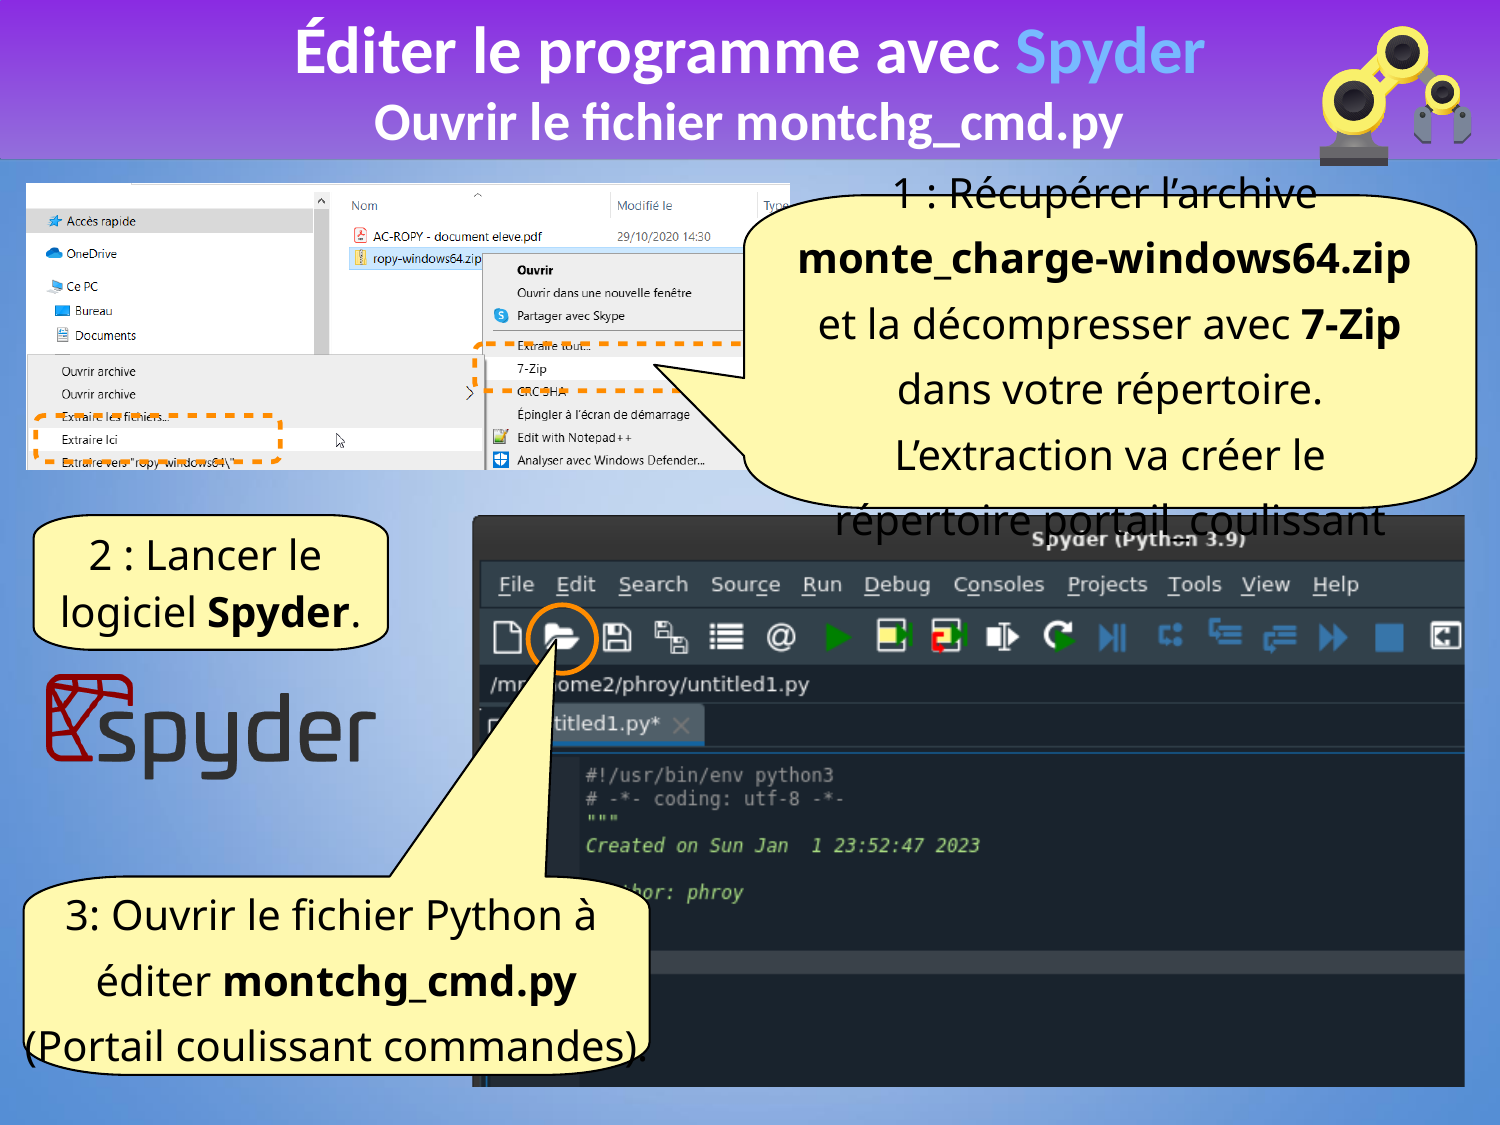

Éditer le programme avec Spyder
Ouvrir le fichier montchg_cmd.py
1 : Récupérer l’archive
monte_charge-windows64.zip
et la décompresser avec 7-Zip
dans votre répertoire.
L’extraction va créer le
répertoire portail_coulissant
2 : Lancer le
logiciel Spyder.
3: Ouvrir le fichier Python à
éditer montchg_cmd.py
(Portail coulissant commandes).